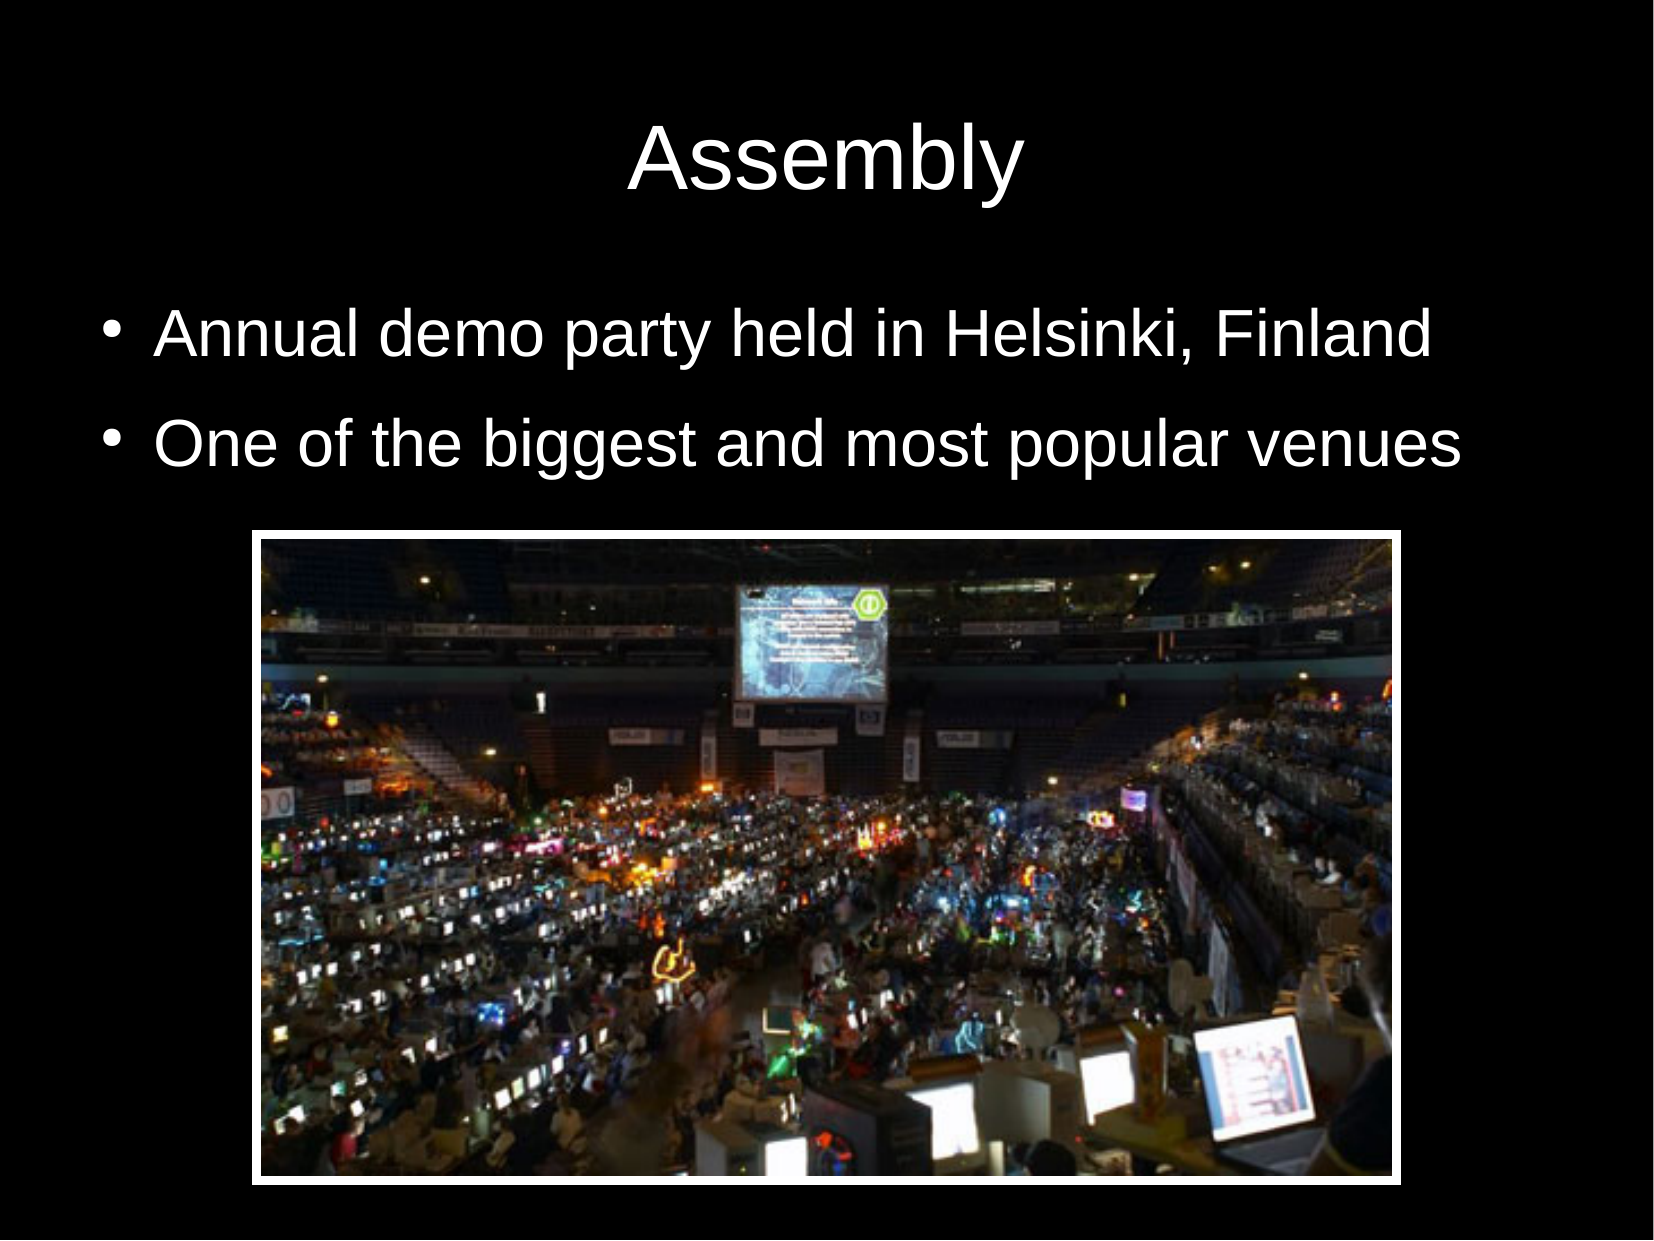

# Assembly
Annual demo party held in Helsinki, Finland
One of the biggest and most popular venues